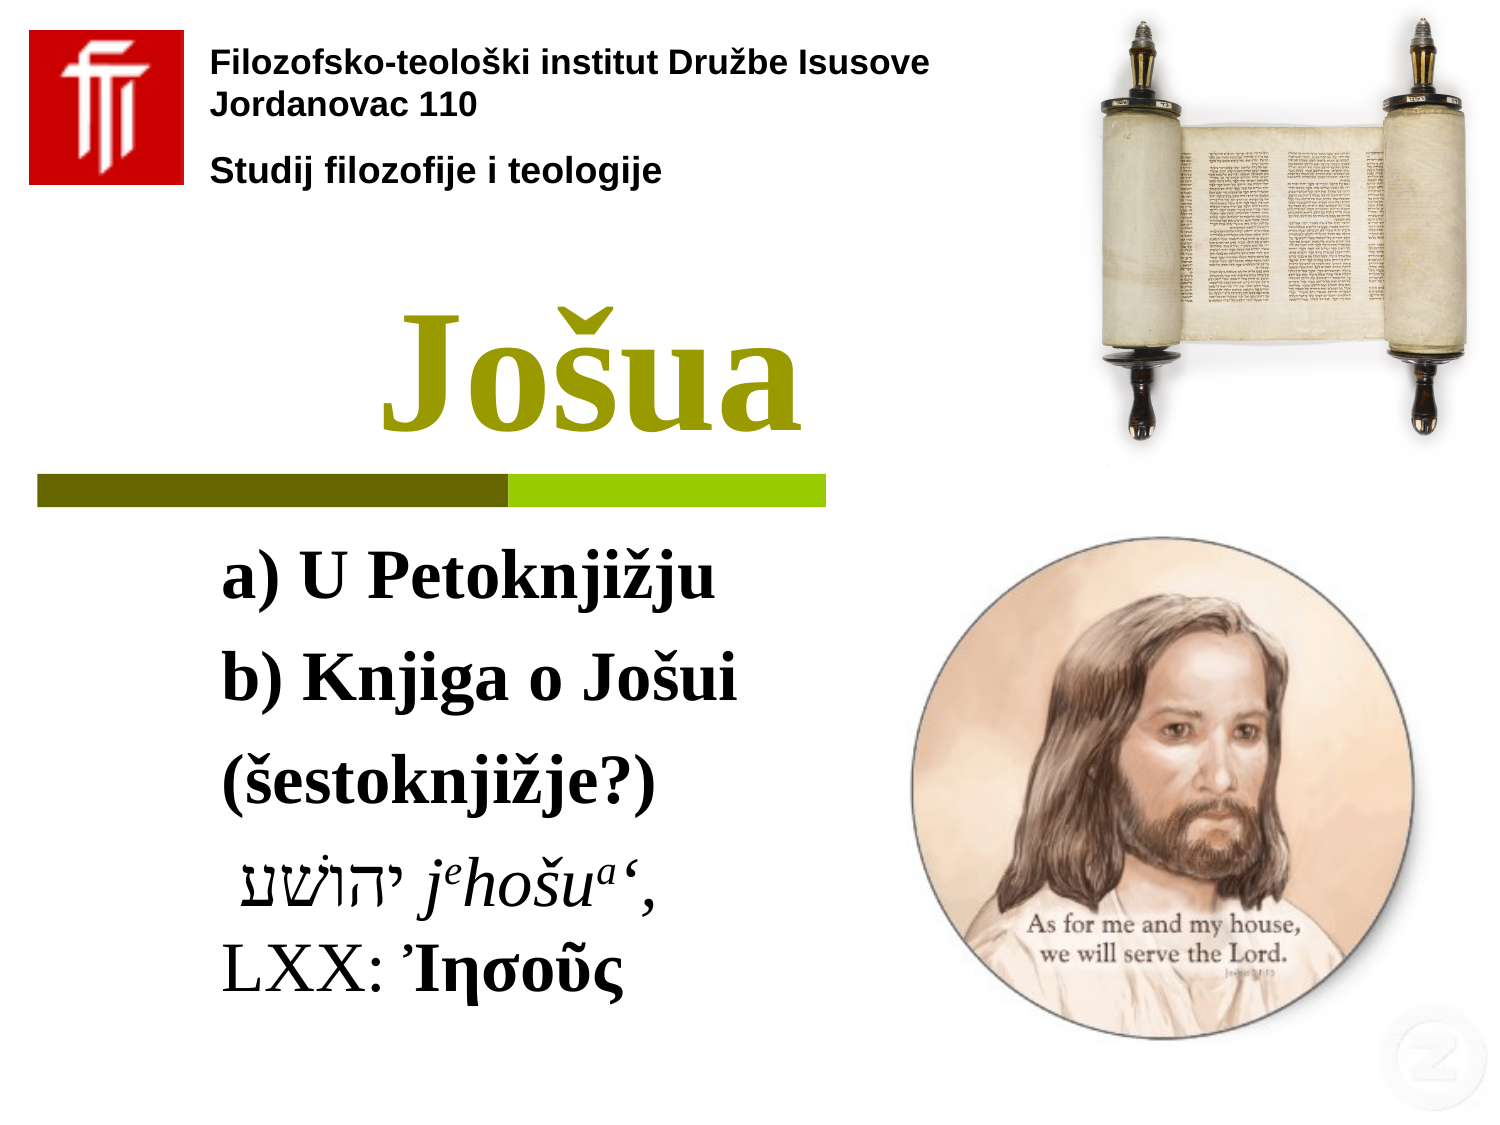

Filozofsko-teološki institut Družbe Isusove
Jordanovac 110
Studij filozofije i teologije
# Jošua
a) U Petoknjižju
b) Knjiga o Jošui
(šestoknjižje?)
 יהושׁע jehošua‘,
LXX: Ἰησοῦς